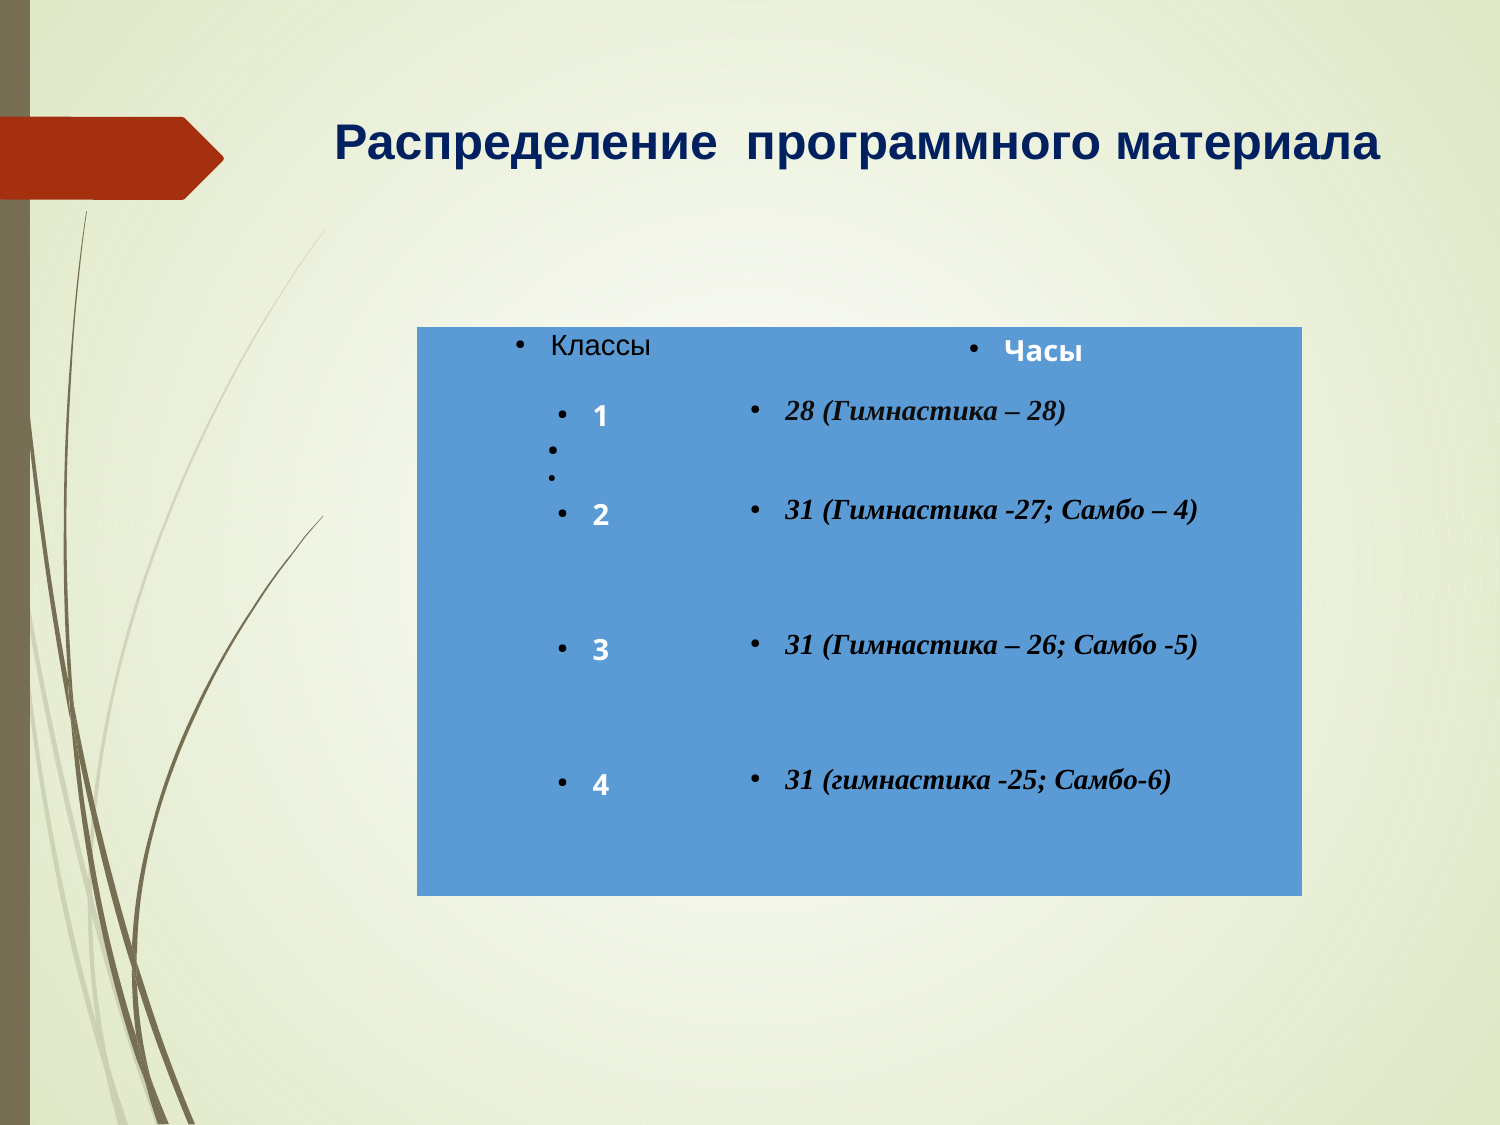

# Распределение программного материала
| Классы | Часы |
| --- | --- |
| 1 | 28 (Гимнастика – 28) |
| 2 | 31 (Гимнастика -27; Самбо – 4) |
| 3 | 31 (Гимнастика – 26; Самбо -5) |
| 4 | 31 (гимнастика -25; Самбо-6) |